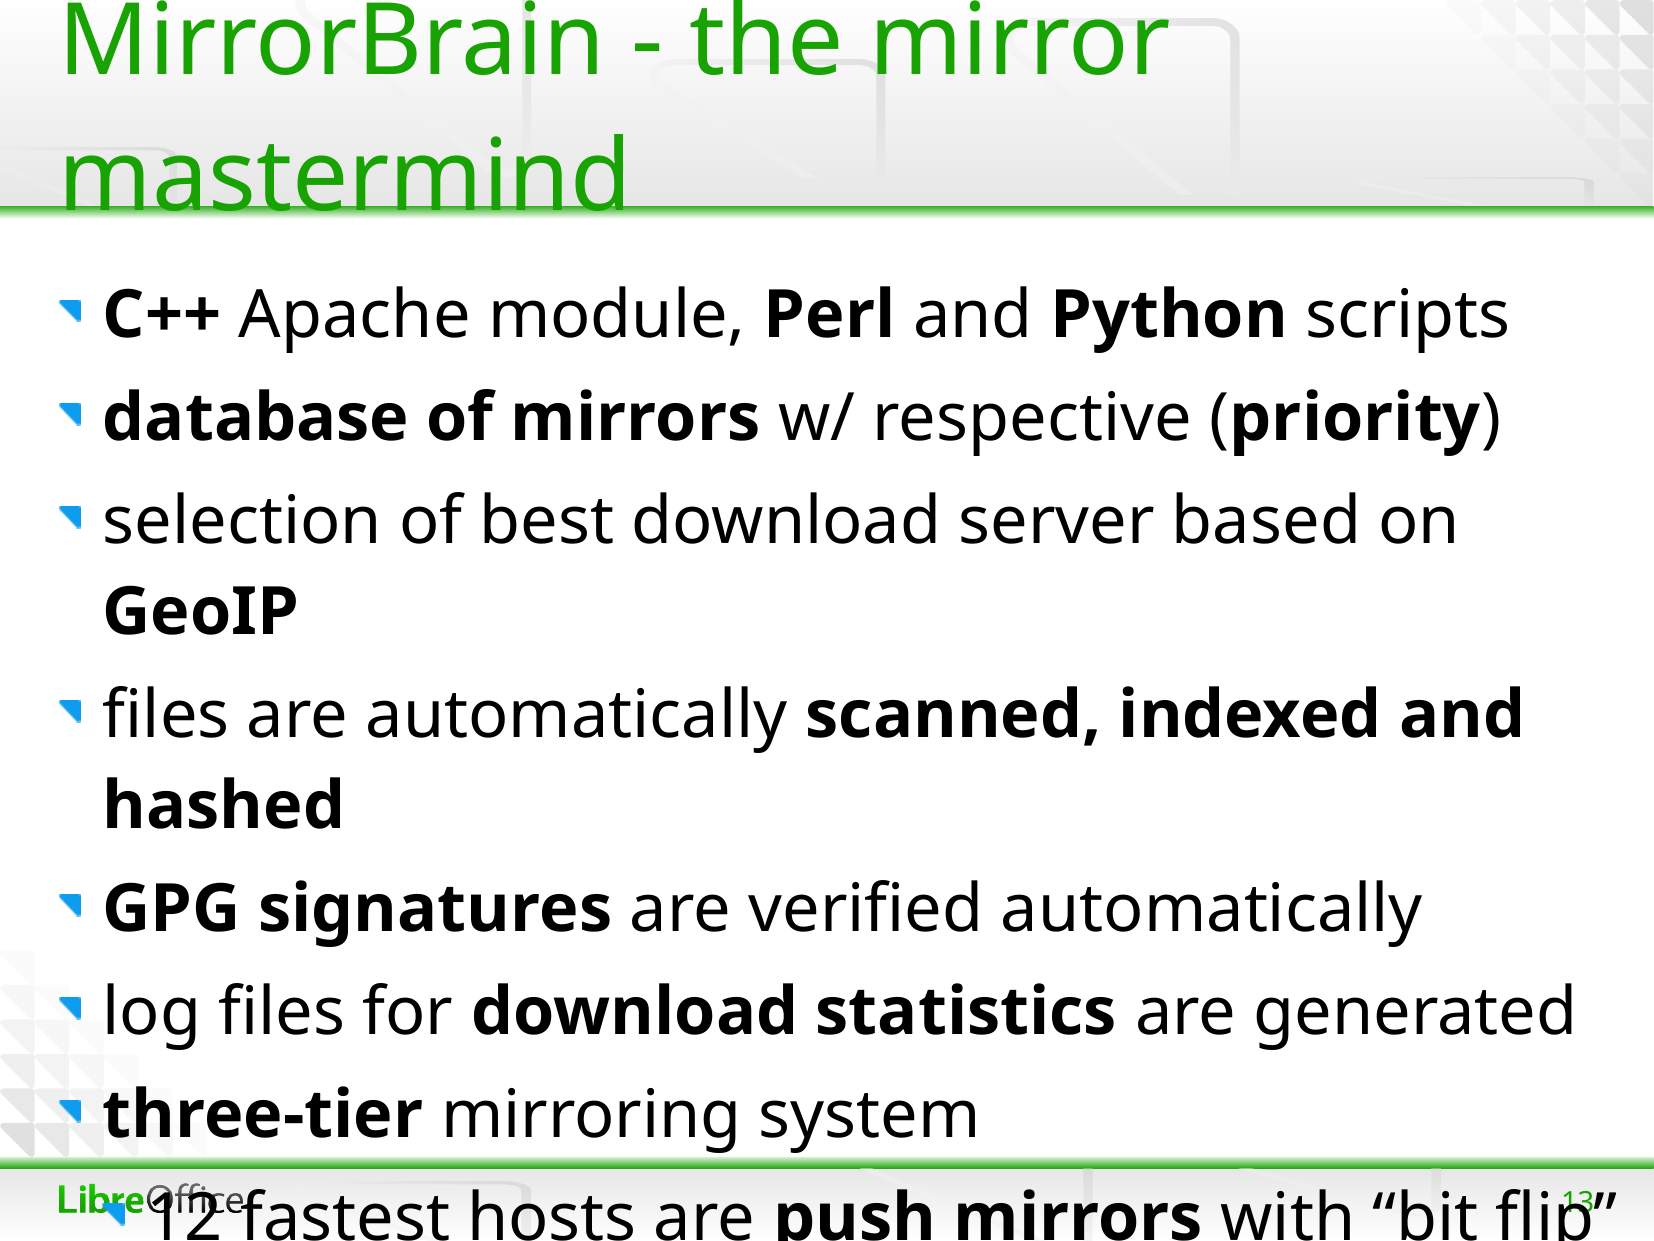

# MirrorBrain - the mirror mastermind
C++ Apache module, Perl and Python scripts
database of mirrors w/ respective (priority)
selection of best download server based on GeoIP
files are automatically scanned, indexed and hashed
GPG signatures are verified automatically
log files for download statistics are generated
three-tier mirroring system
12 fastest hosts are push mirrors with “bit flip”
47 staging mirrors with “bit flip”
53 regular mirrors
13